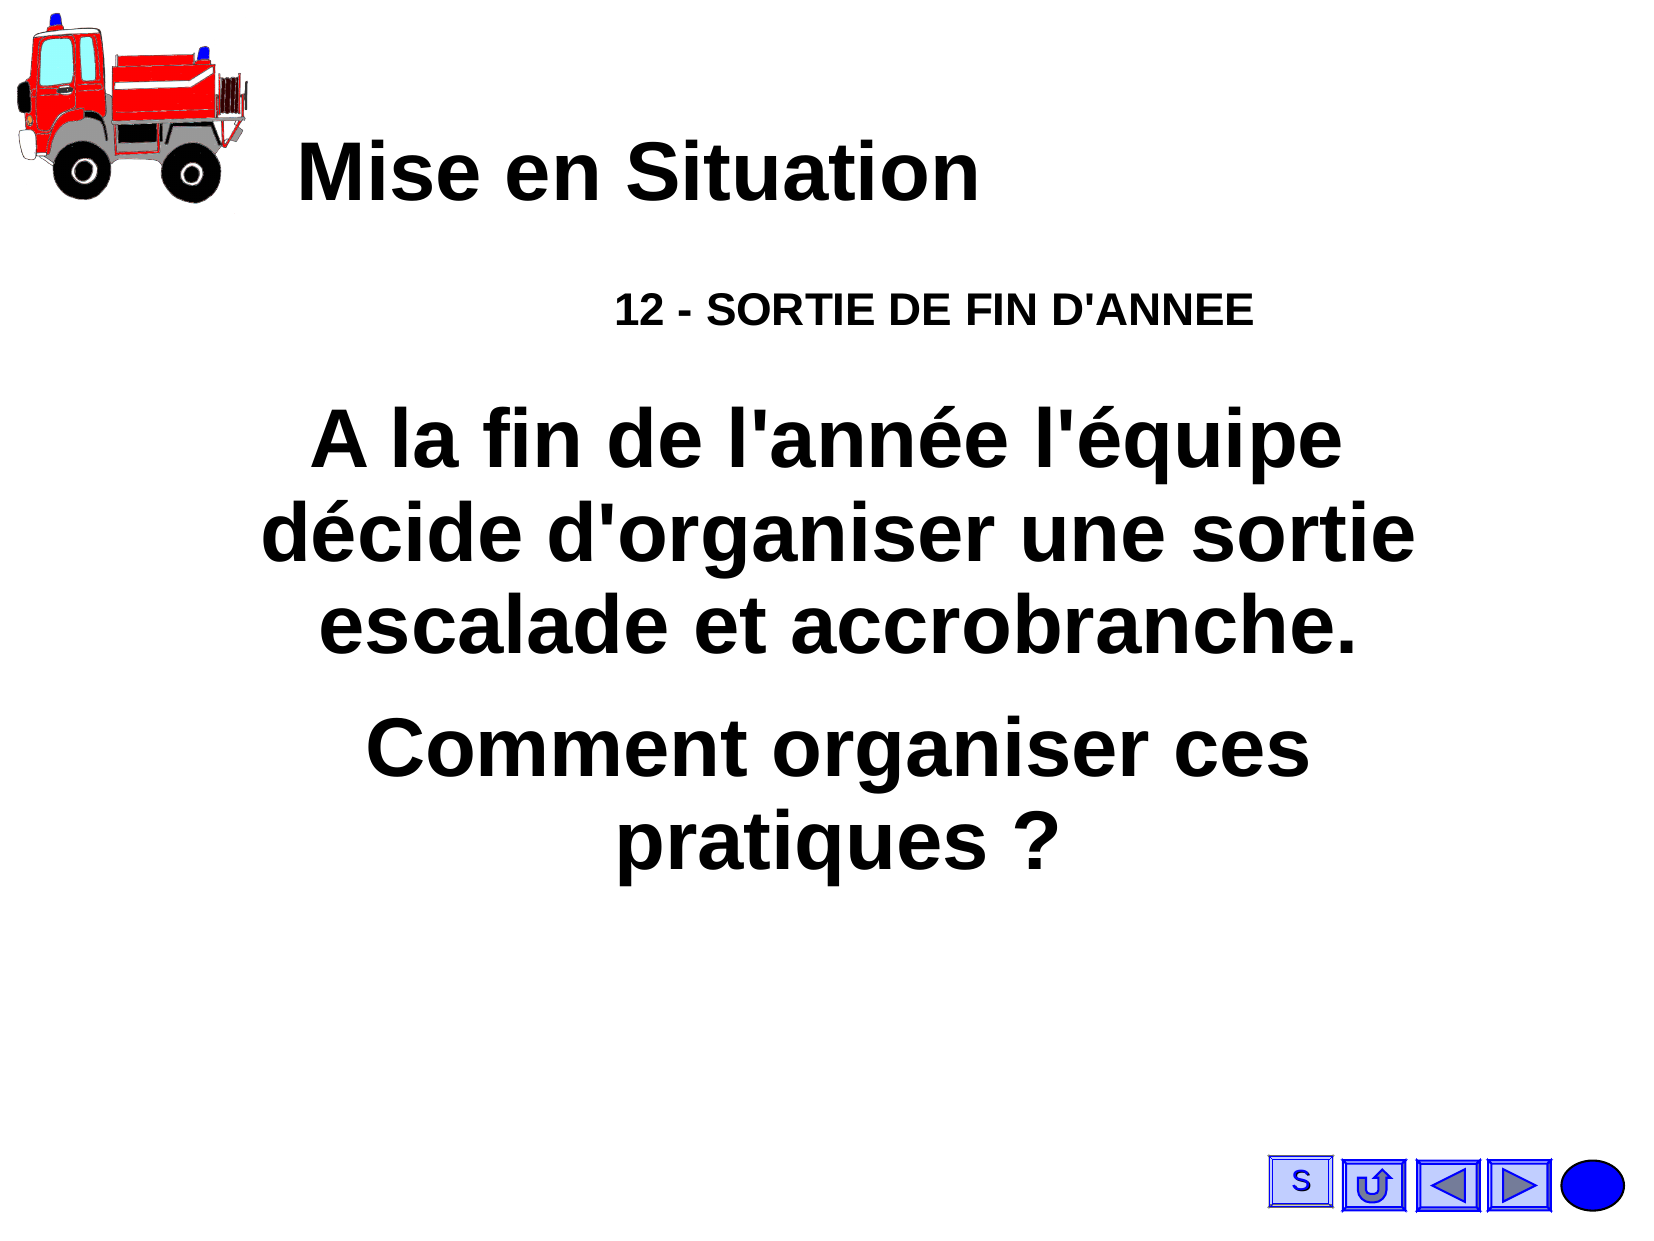

Mise en Situation
12 - SORTIE DE FIN D'ANNEE
# A la fin de l'année l'équipe décide d'organiser une sortie escalade et accrobranche.
Comment organiser ces pratiques ?